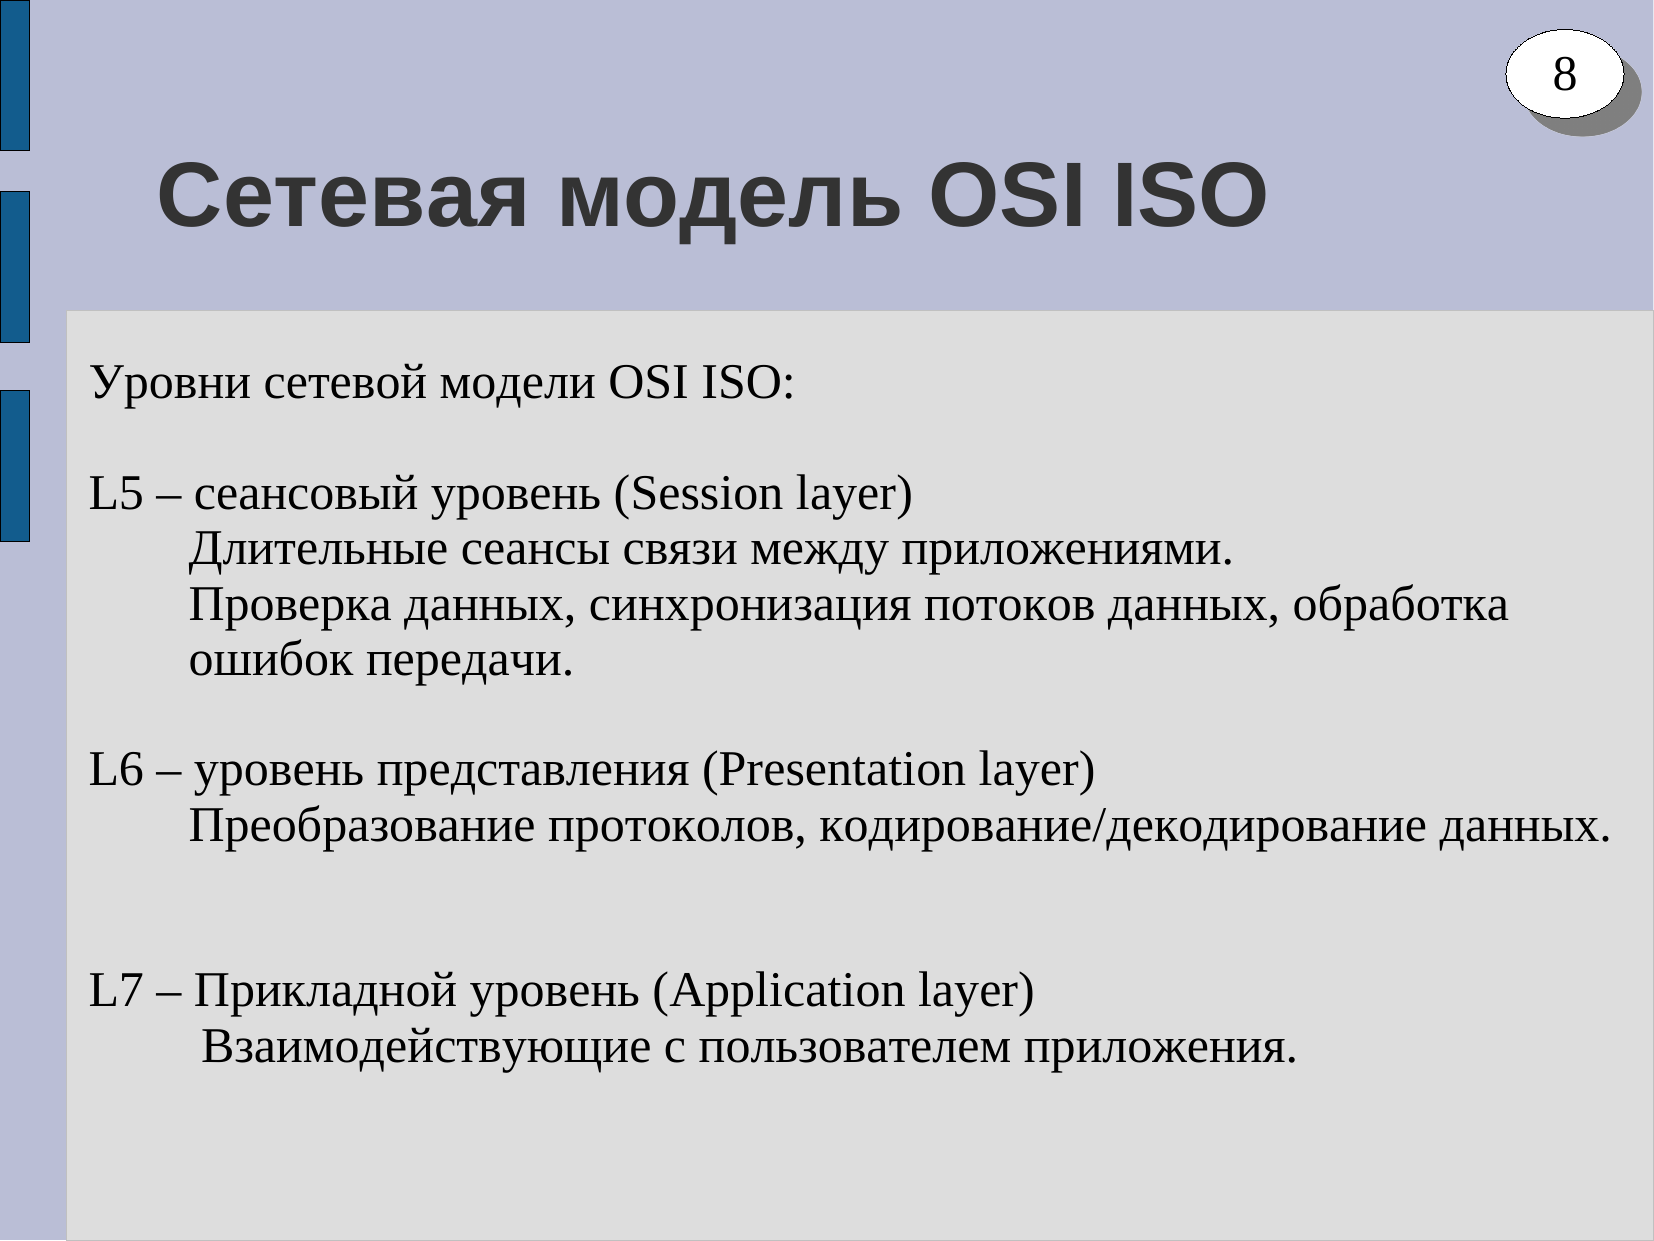

8
# Сетевая модель OSI ISO
Уровни сетевой модели OSI ISO:
L5 – сеансовый уровень (Session layer)
 Длительные сеансы связи между приложениями.
 Проверка данных, синхронизация потоков данных, обработка
 ошибок передачи.
L6 – уровень представления (Presentation layer)
 Преобразование протоколов, кодирование/декодирование данных.
L7 – Прикладной уровень (Application layer)
 Взаимодействующие с пользователем приложения.